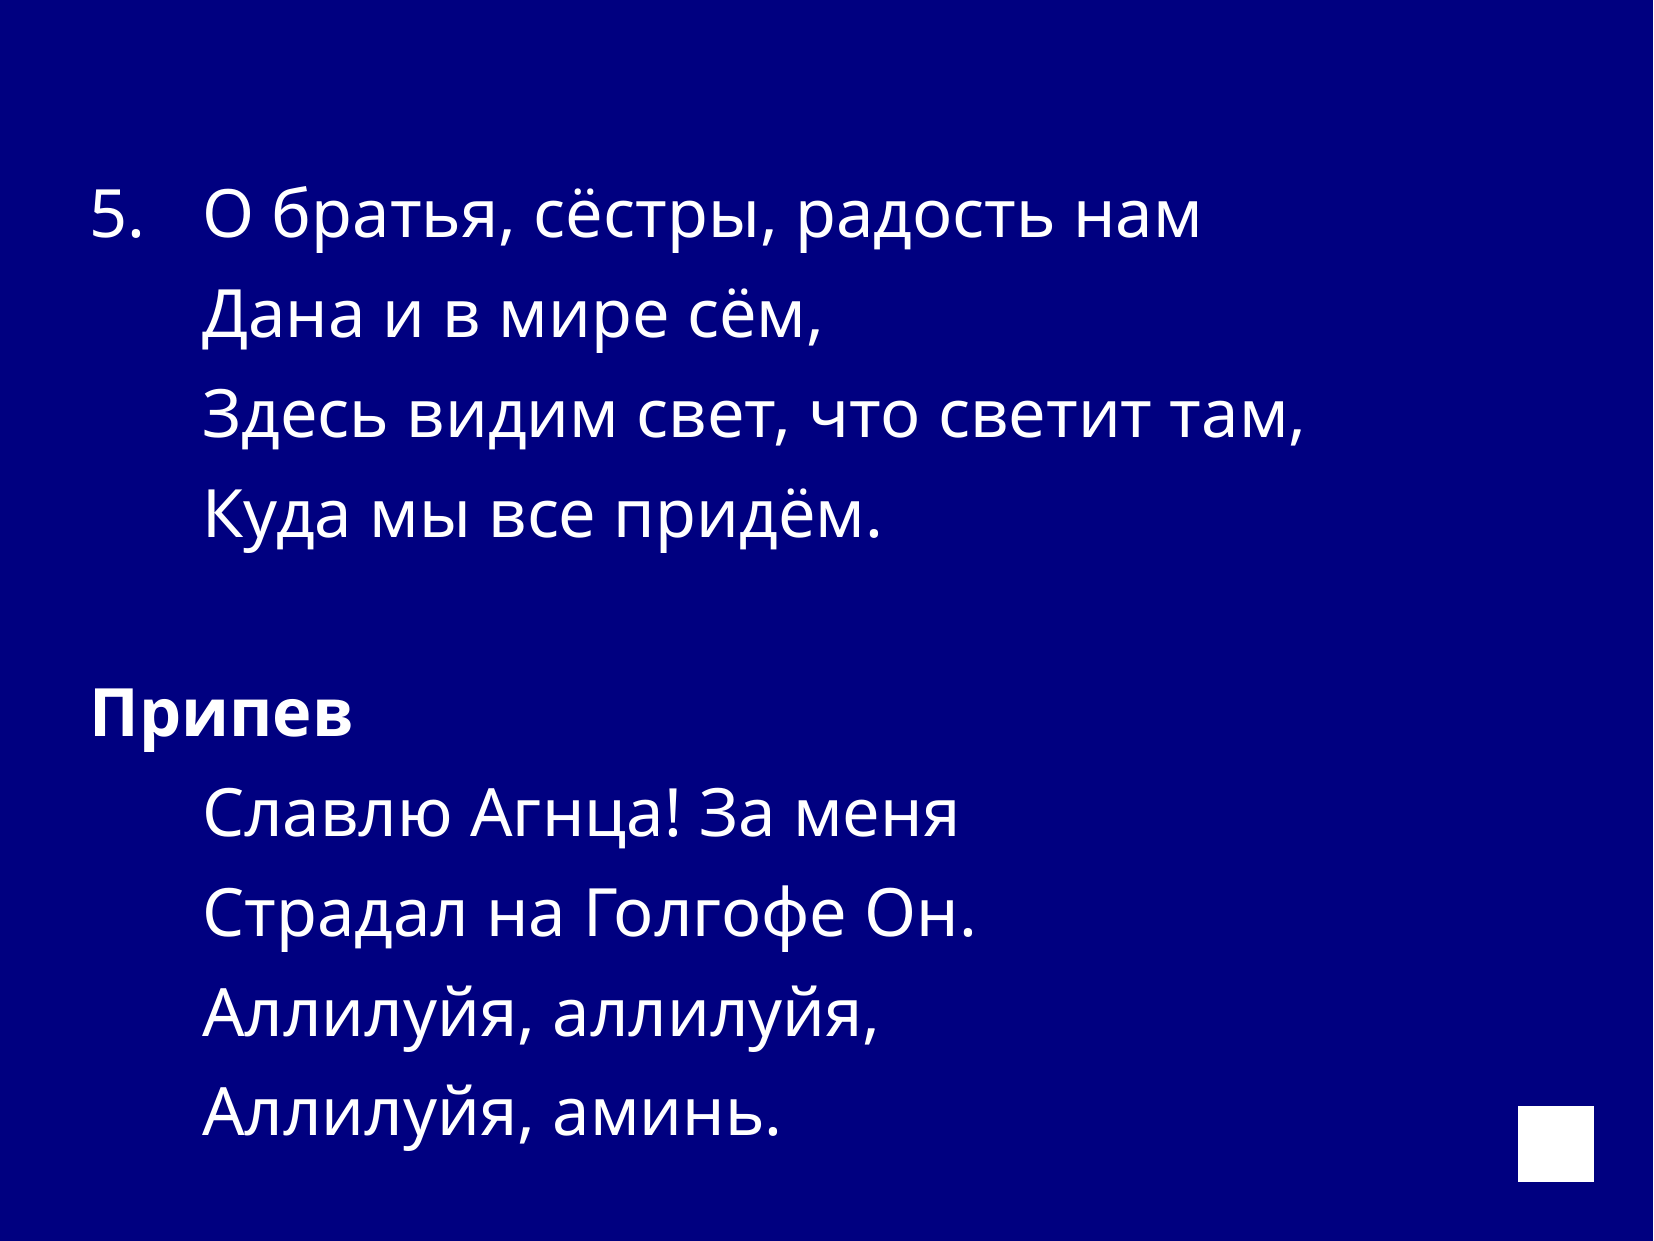

5.	О братья, сёстры, радость нам
	Дана и в мире сём,
	Здесь видим свет, что светит там,
	Куда мы все придём.
Припев
	Славлю Агнца! За меня
	Страдал на Голгофе Он.
	Аллилуйя, аллилуйя,
	Аллилуйя, аминь.